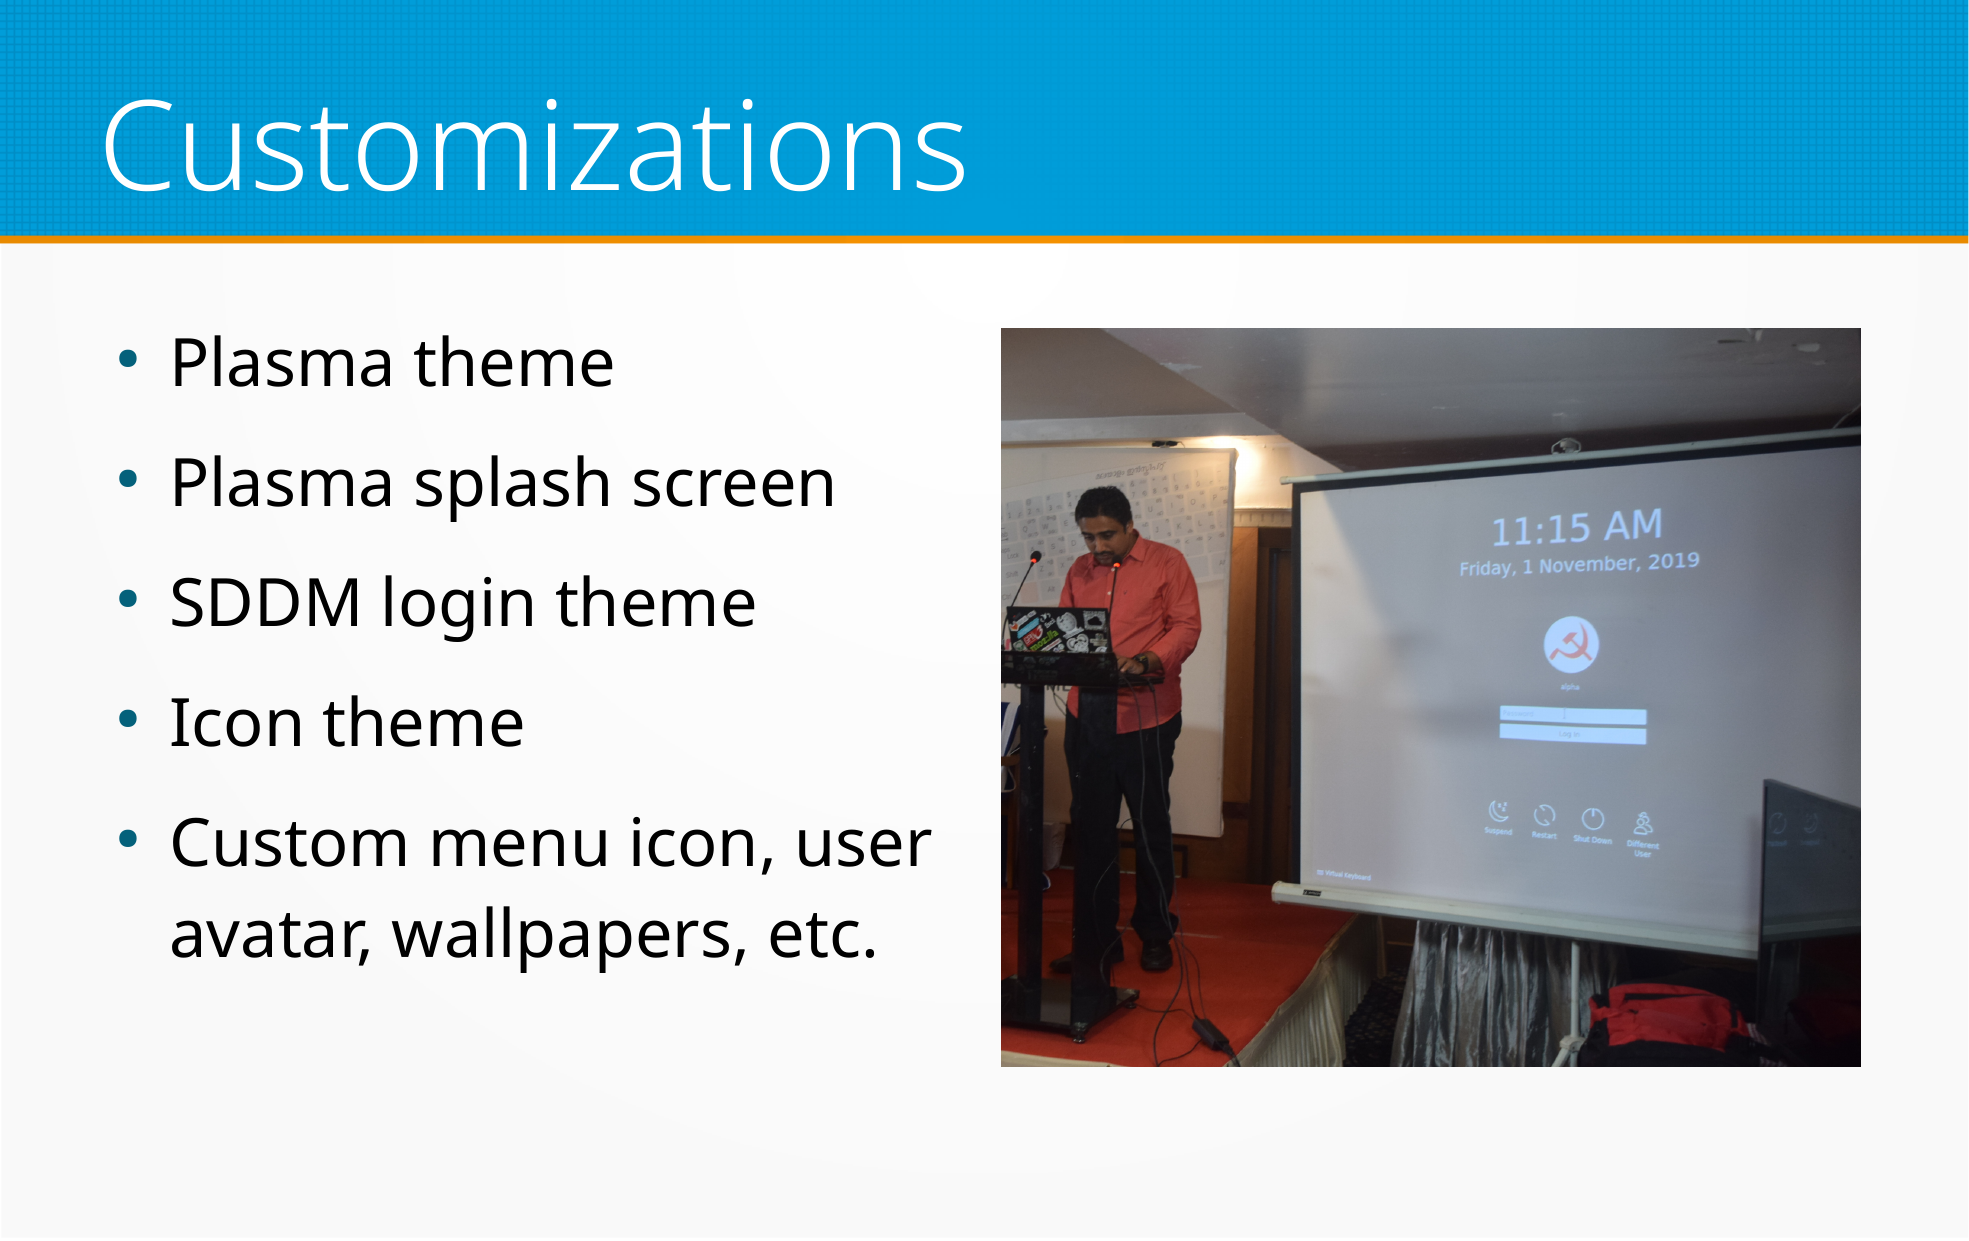

# Customizations
Plasma theme
Plasma splash screen
SDDM login theme
Icon theme
Custom menu icon, user avatar, wallpapers, etc.